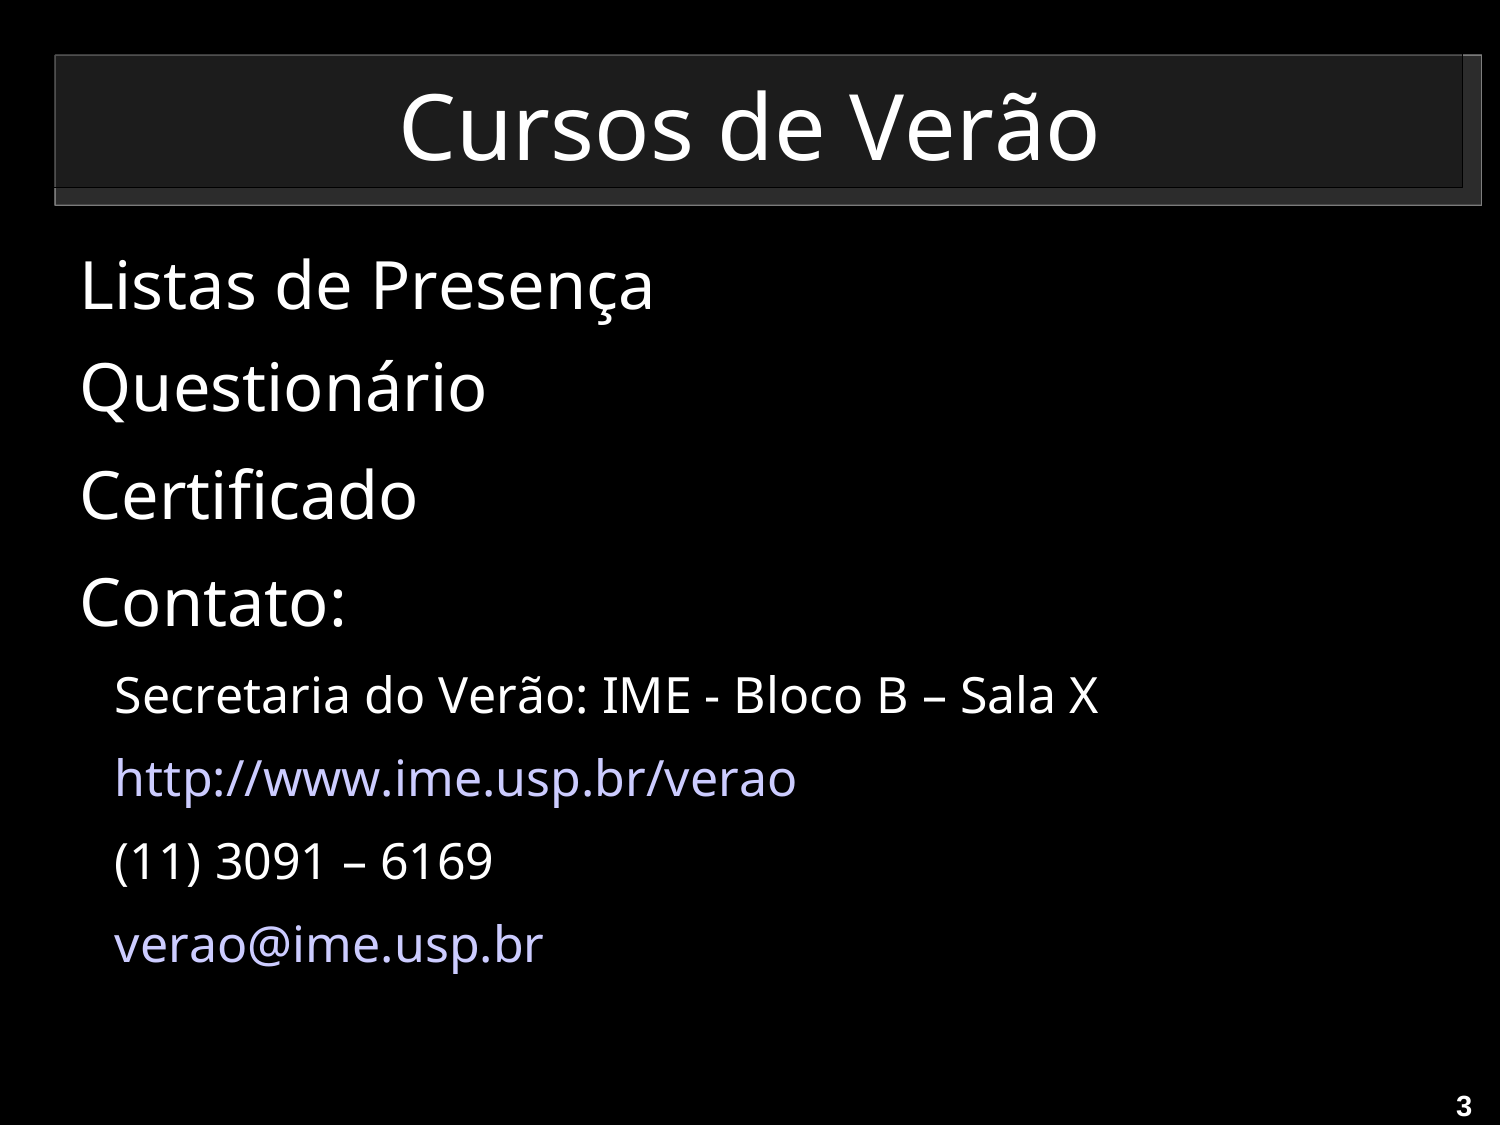

# Cursos de Verão
Listas de Presença
Questionário
Certificado
Contato:
Secretaria do Verão: IME - Bloco B – Sala X
http://www.ime.usp.br/verao
(11) 3091 – 6169
verao@ime.usp.br
3